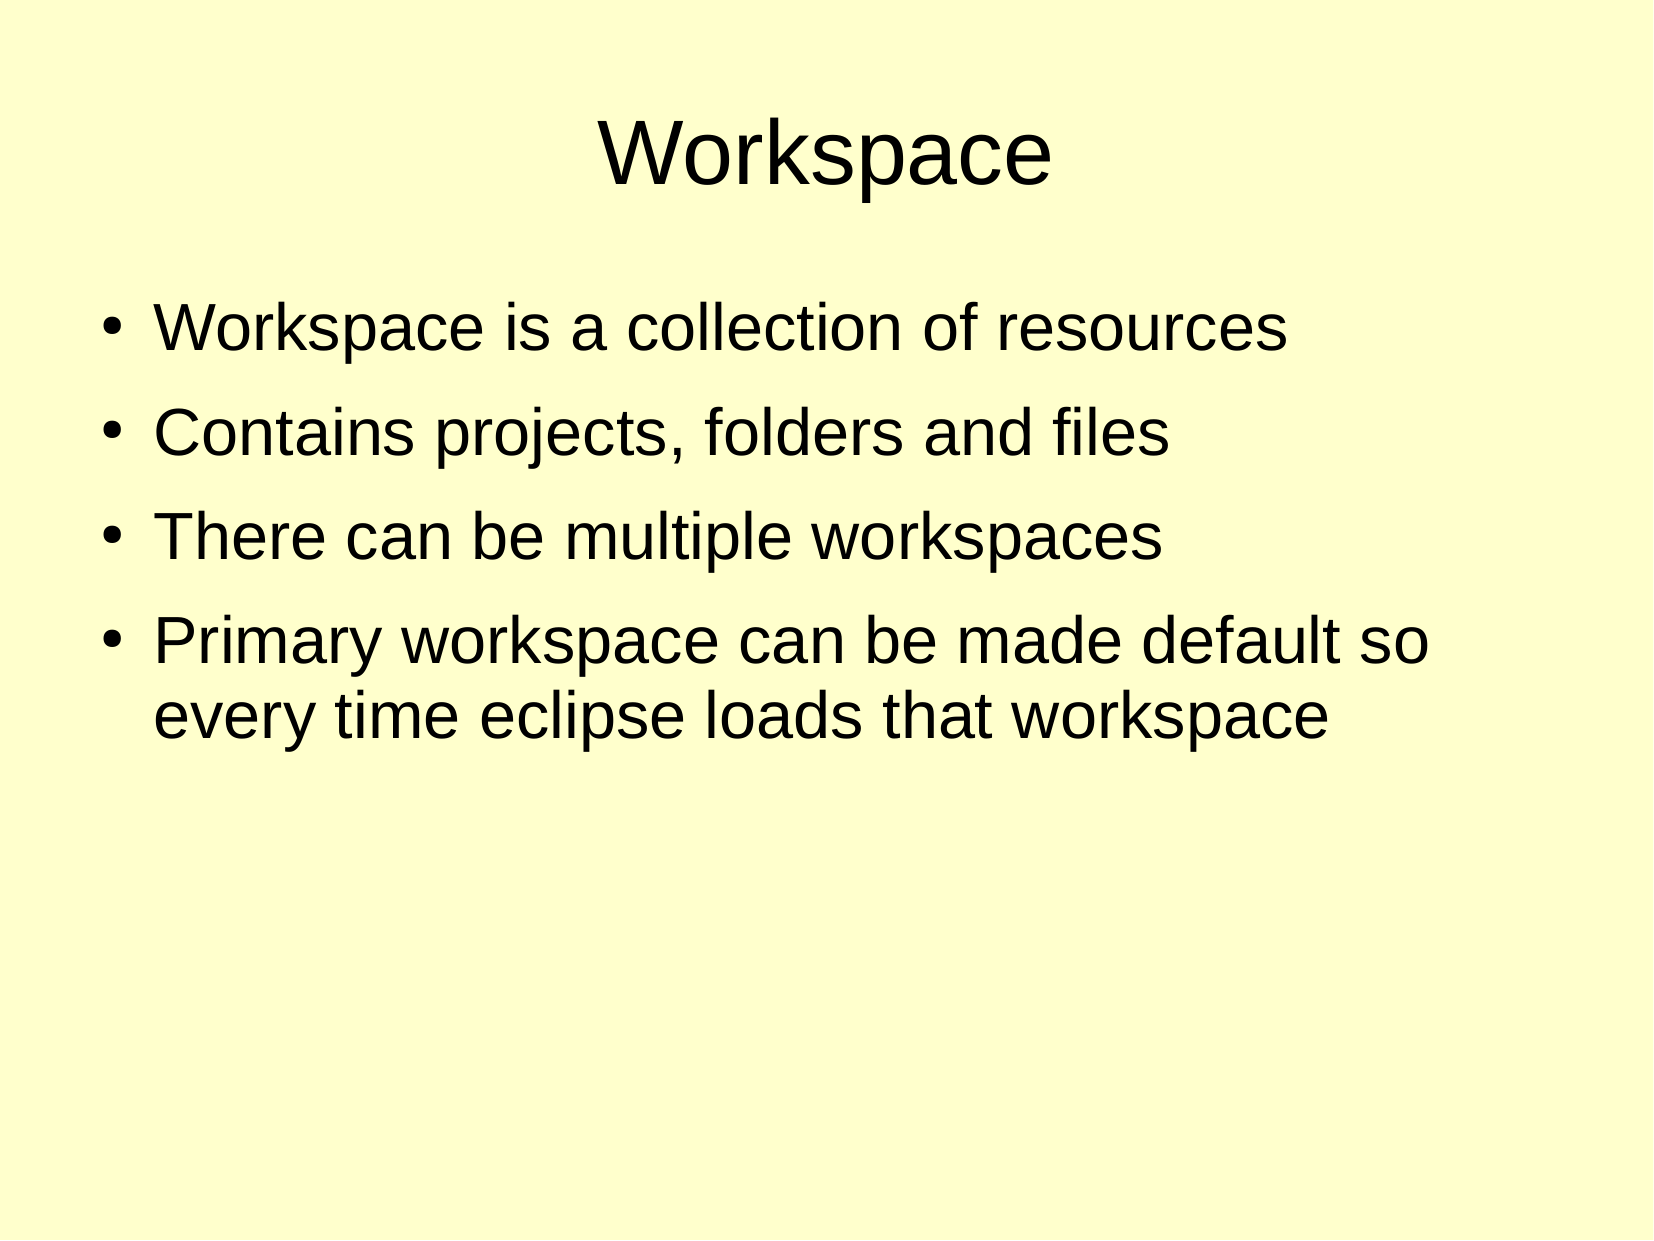

# Workspace
Workspace is a collection of resources
Contains projects, folders and files
There can be multiple workspaces
Primary workspace can be made default so every time eclipse loads that workspace